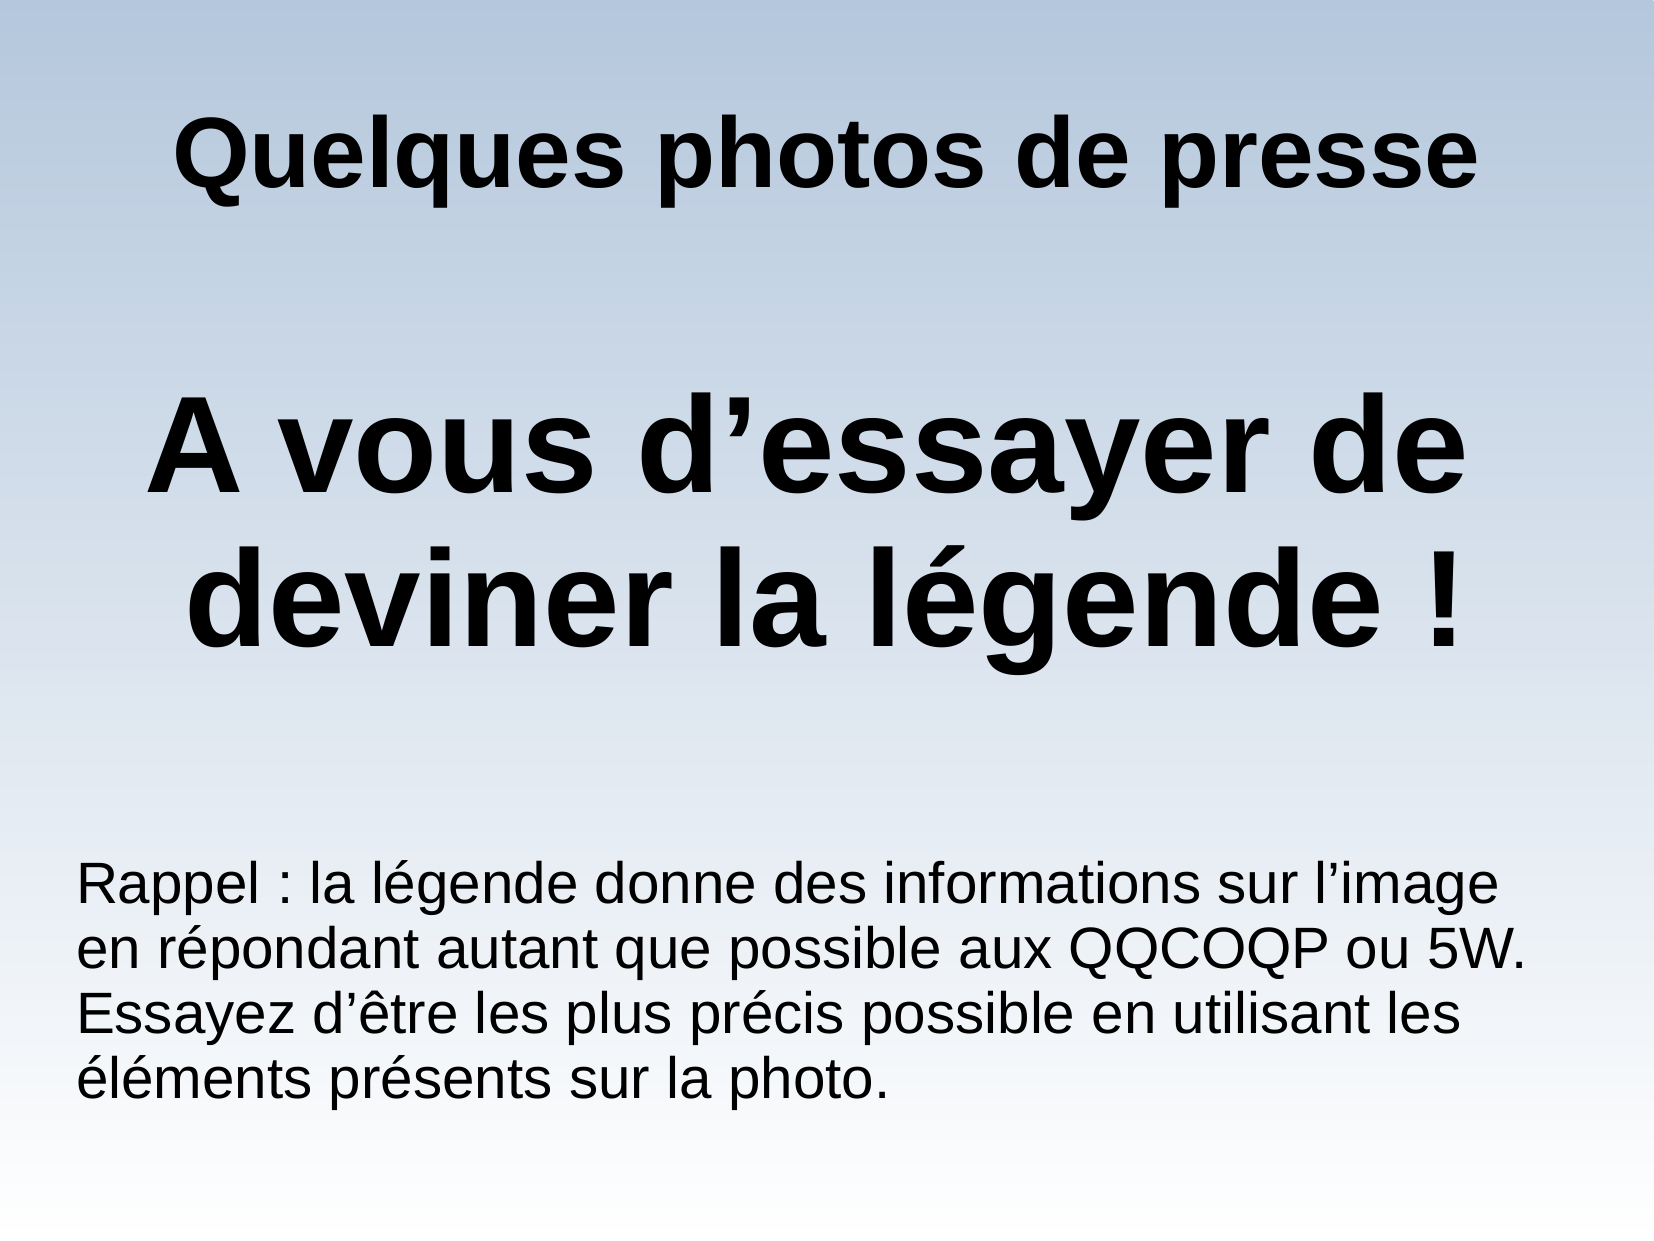

# Quelques photos de presse
A vous d’essayer de
deviner la légende !
Rappel : la légende donne des informations sur l’image en répondant autant que possible aux QQCOQP ou 5W. Essayez d’être les plus précis possible en utilisant les éléments présents sur la photo.